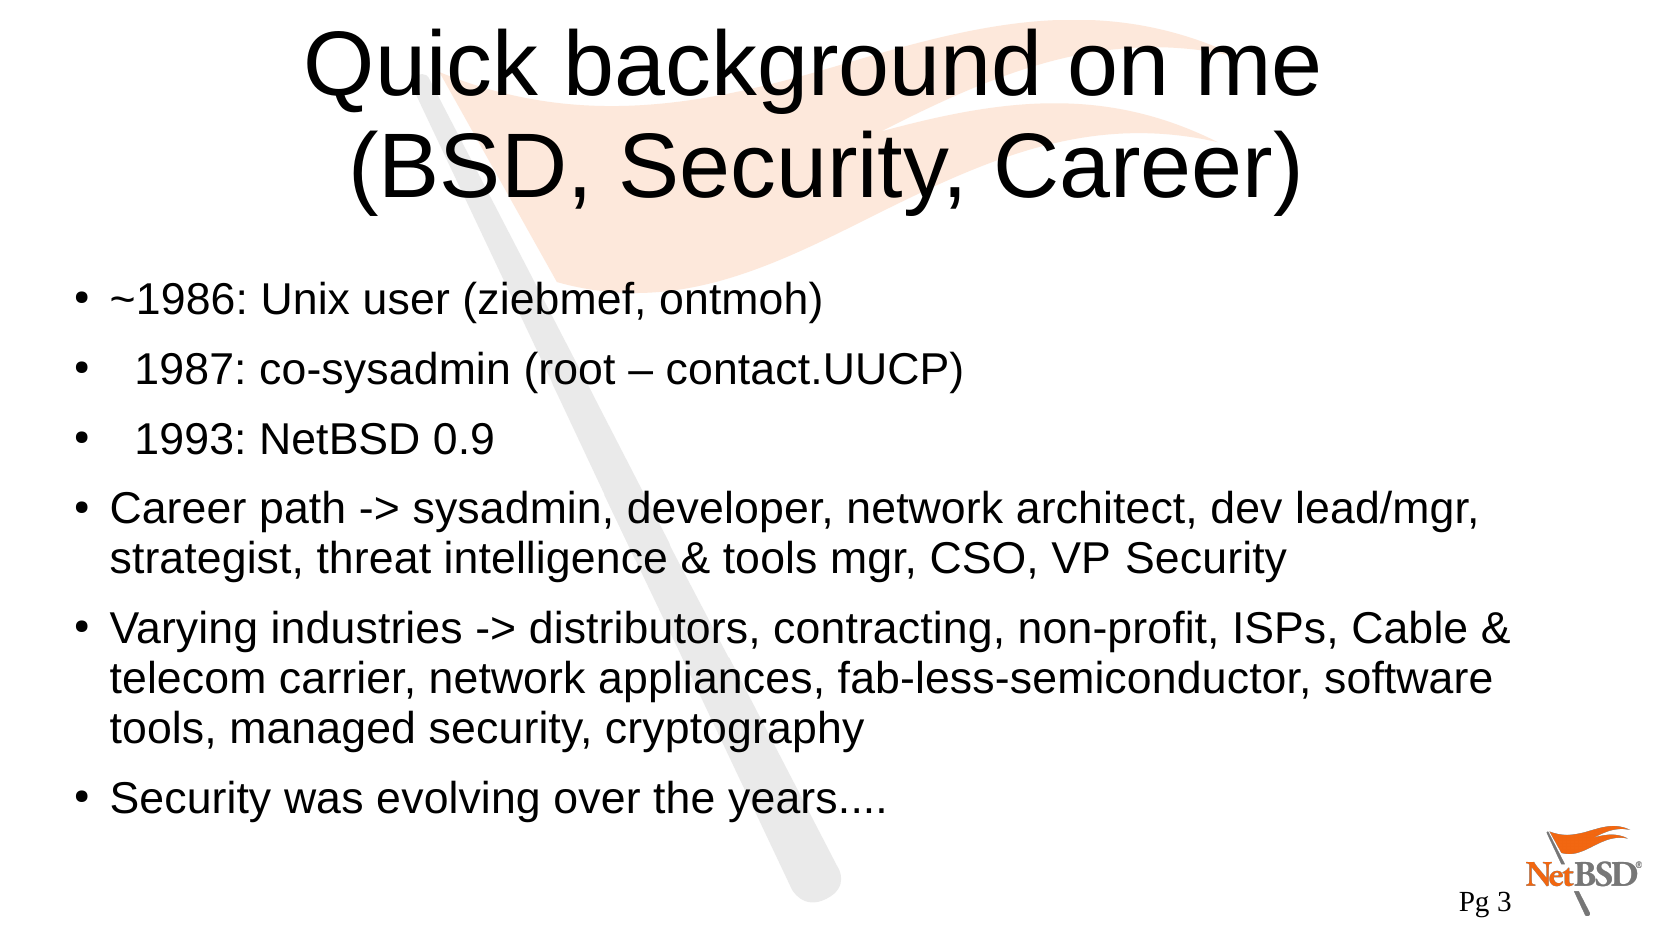

# Quick background on me (BSD, Security, Career)
~1986: Unix user (ziebmef, ontmoh)
 1987: co-sysadmin (root – contact.UUCP)
 1993: NetBSD 0.9
Career path -> sysadmin, developer, network architect, dev lead/mgr, strategist, threat intelligence & tools mgr, CSO, VP Security
Varying industries -> distributors, contracting, non-profit, ISPs, Cable & telecom carrier, network appliances, fab-less-semiconductor, software tools, managed security, cryptography
Security was evolving over the years....